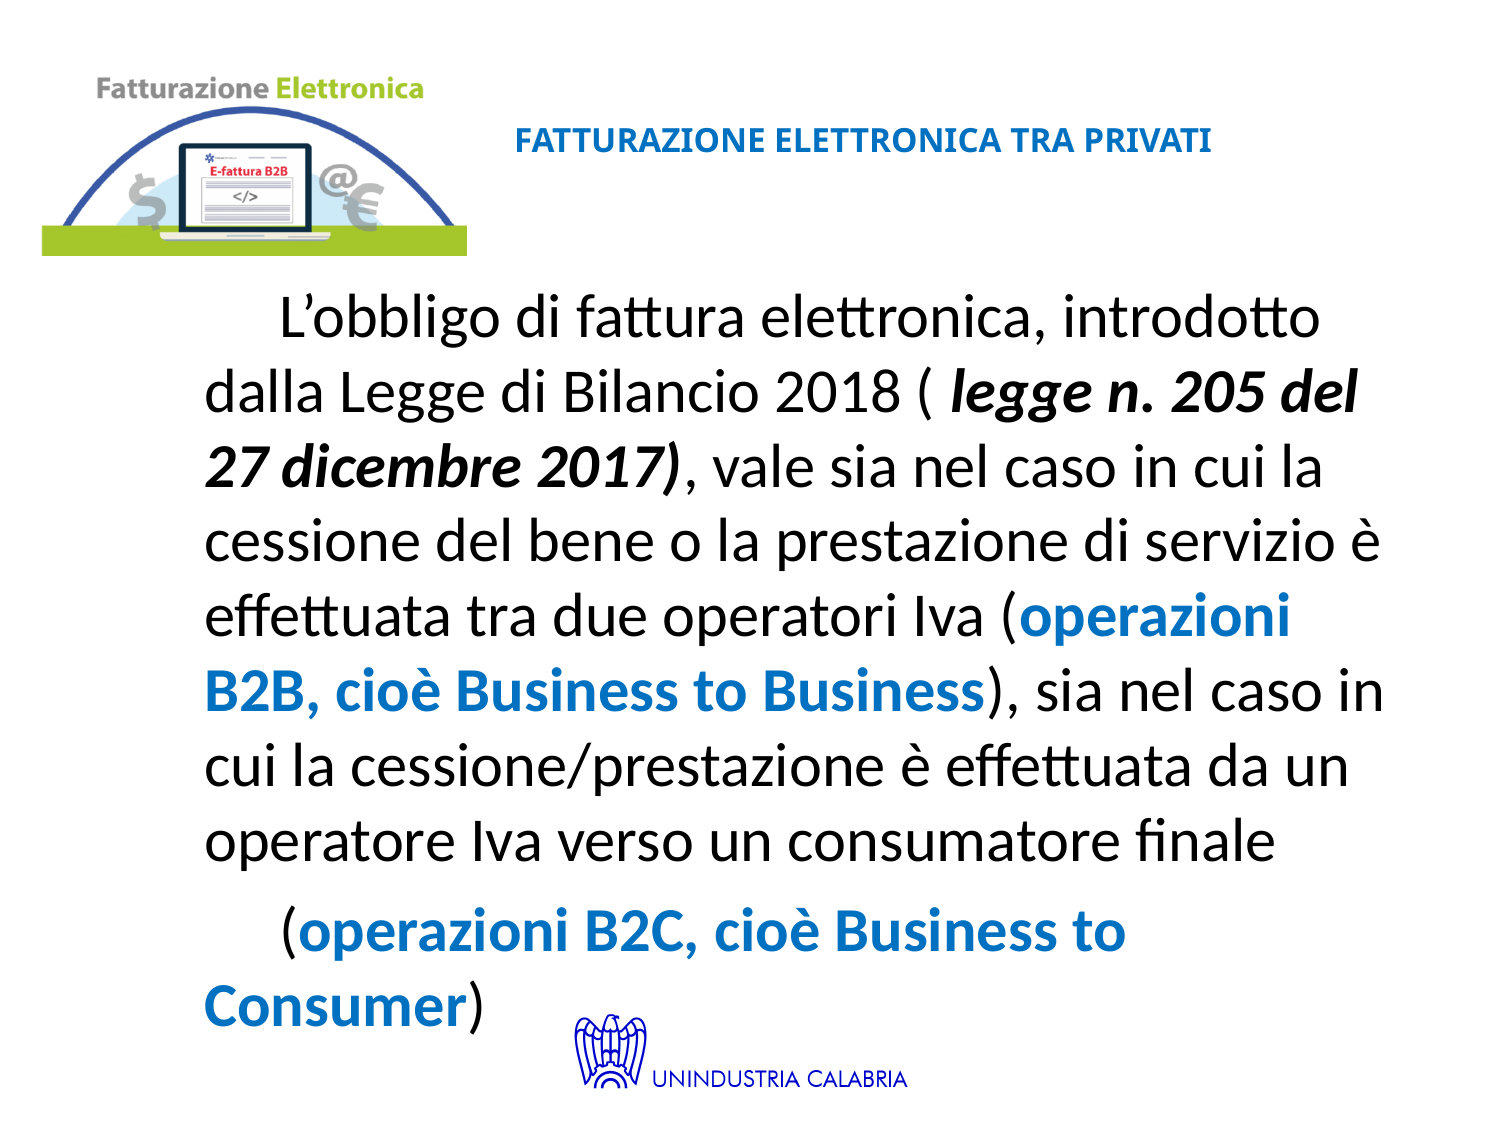

# FATTURAZIONE ELETTRONICA TRA PRIVATI
	L’obbligo di fattura elettronica, introdotto dalla Legge di Bilancio 2018 ( legge n. 205 del 27 dicembre 2017), vale sia nel caso in cui la cessione del bene o la prestazione di servizio è effettuata tra due operatori Iva (operazioni B2B, cioè Business to Business), sia nel caso in cui la cessione/prestazione è effettuata da un operatore Iva verso un consumatore finale
	(operazioni B2C, cioè Business to Consumer)